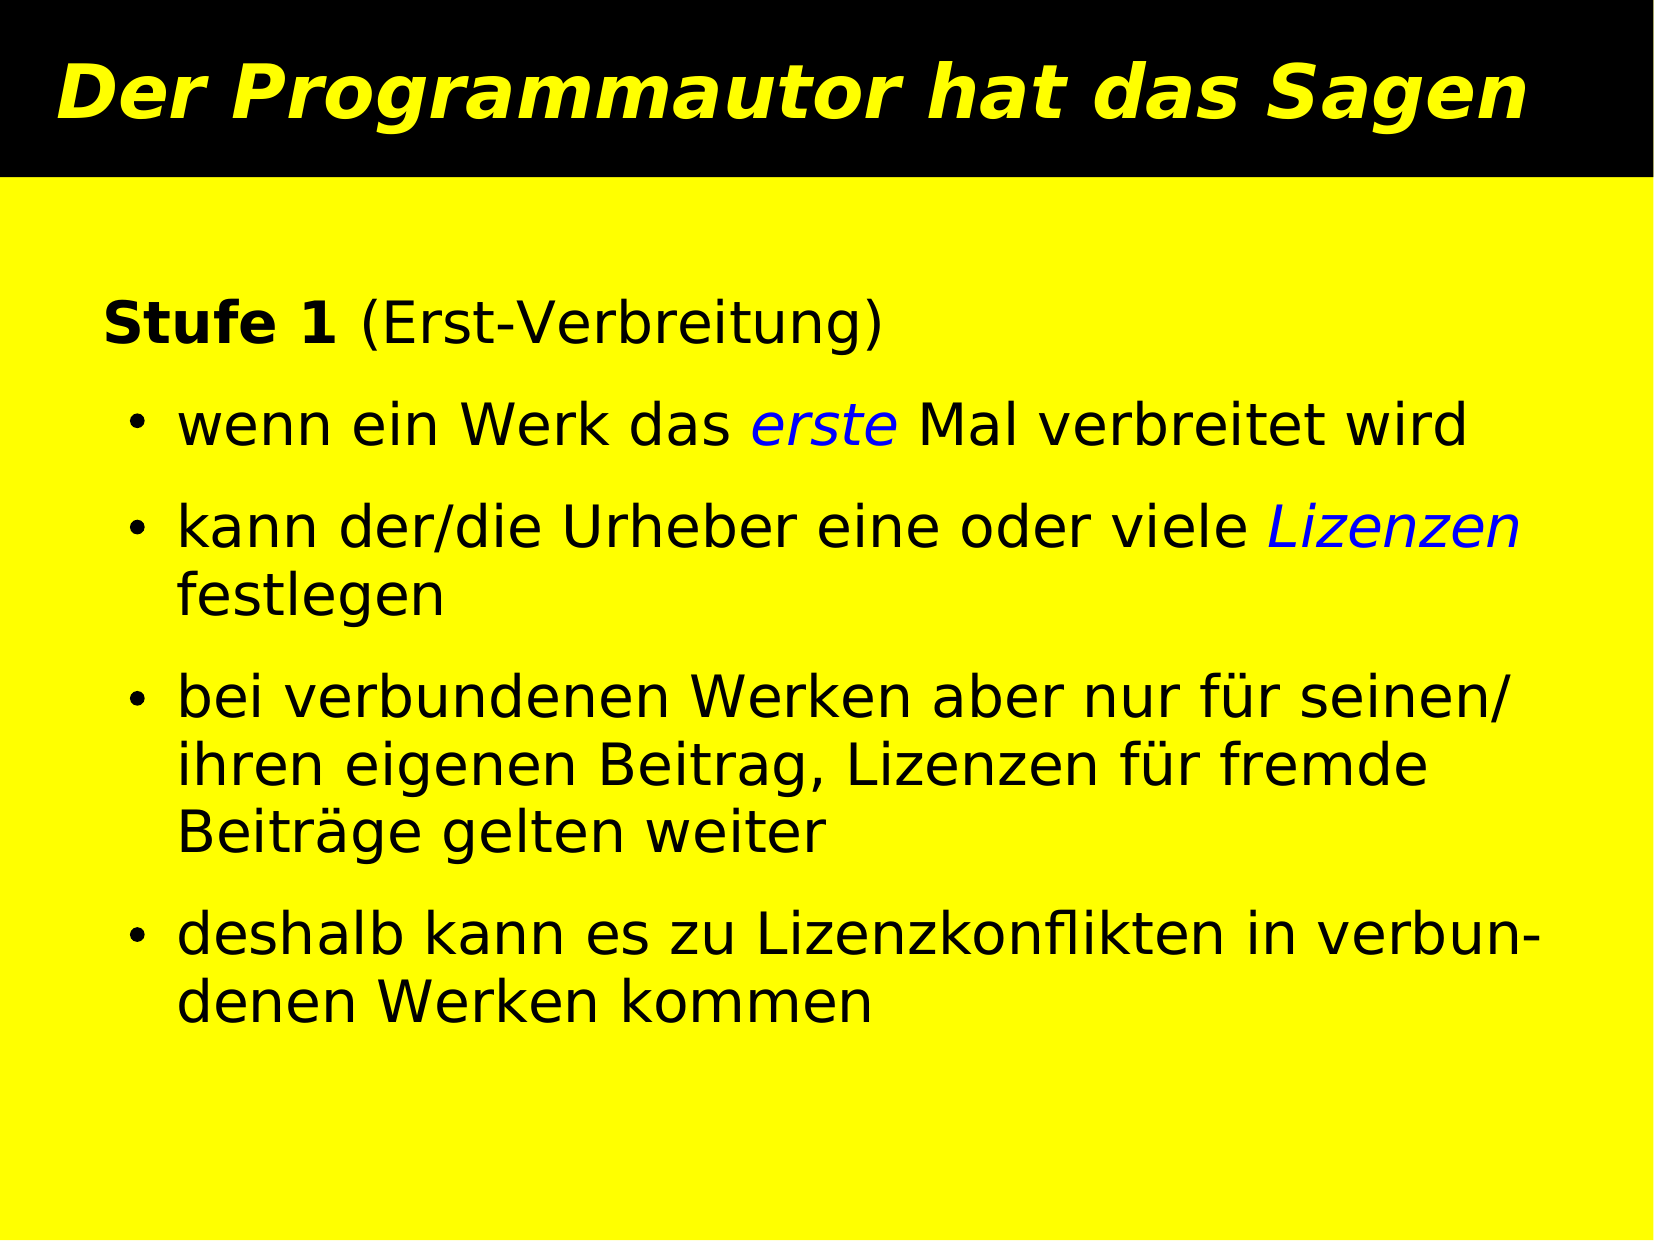

Der Programmautor hat das Sagen
Stufe 1 (Erst-Verbreitung)
	wenn ein Werk das erste Mal verbreitet wird
	kann der/die Urheber eine oder viele Lizenzen
	festlegen
	bei verbundenen Werken aber nur für seinen/
	ihren eigenen Beitrag, Lizenzen für fremde
	Beiträge gelten weiter
	deshalb kann es zu Lizenzkonflikten in verbun-
	denen Werken kommen